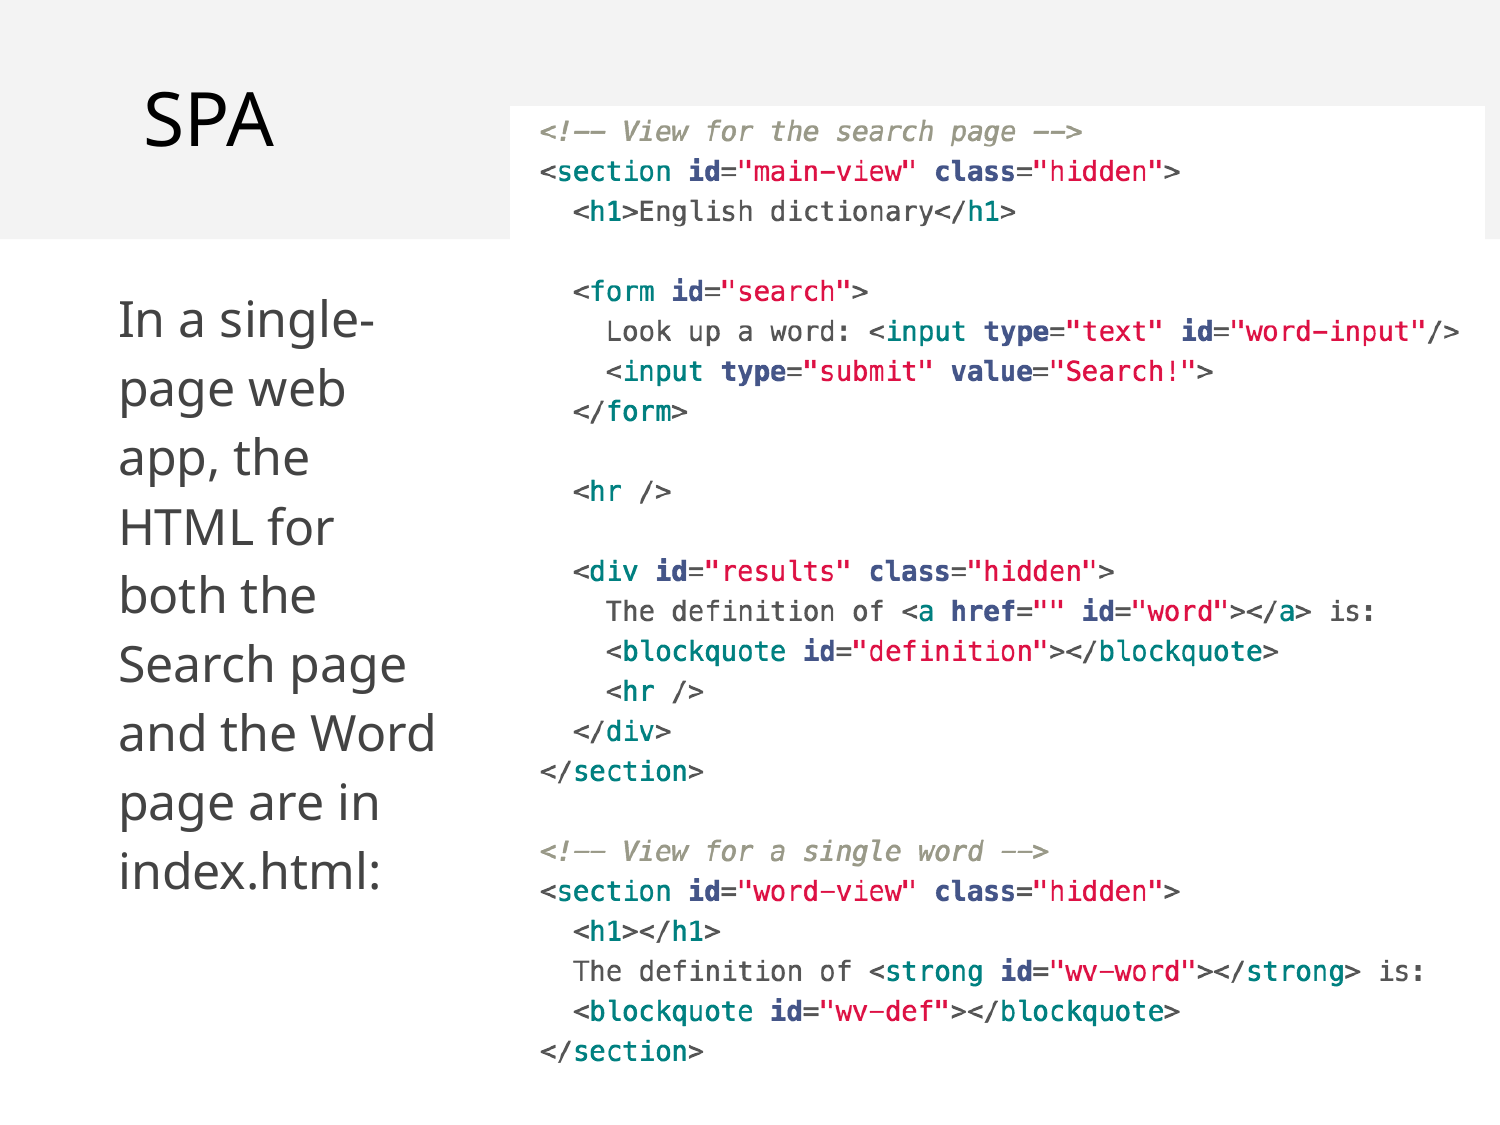

# SPA
In a single-page web app, the HTML for both the Search page and the Word page are in index.html: